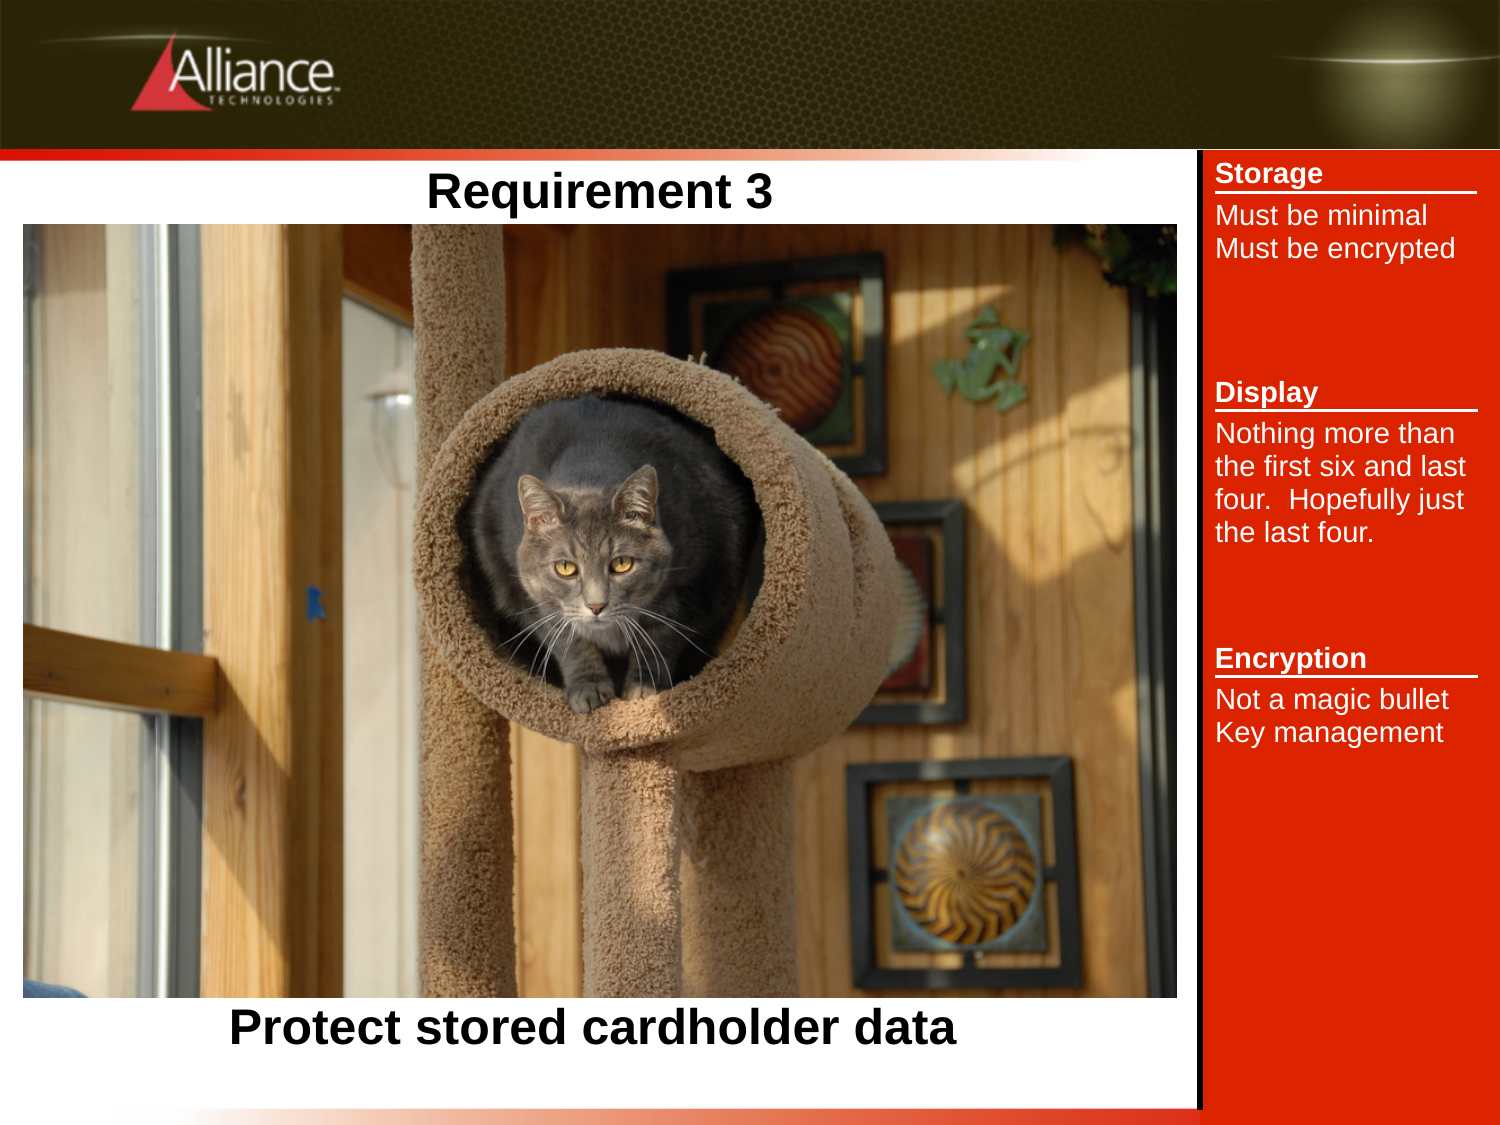

Storage
Requirement 3
Protect stored cardholder data
Must be minimal
Must be encrypted
Display
Nothing more than the first six and last four. Hopefully just the last four.
Encryption
Not a magic bullet
Key management